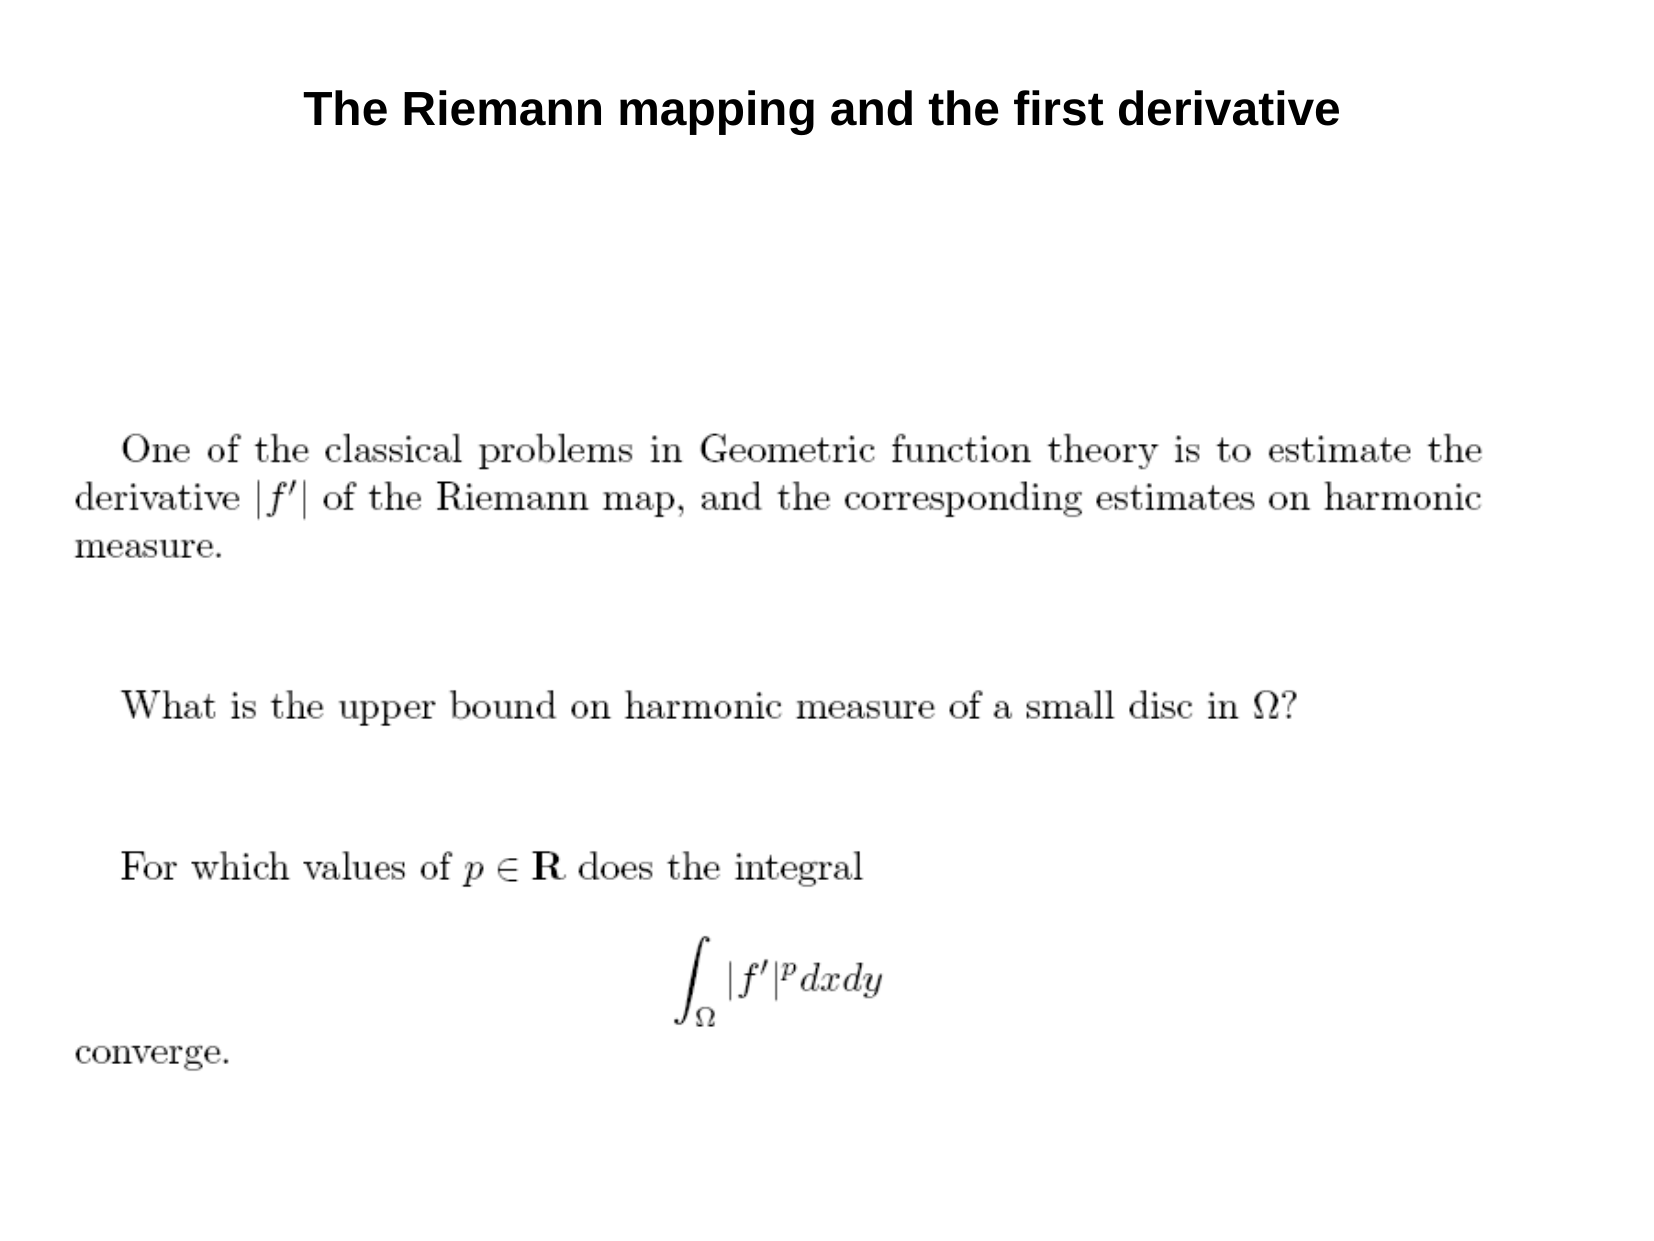

The Riemann mapping and the first derivative